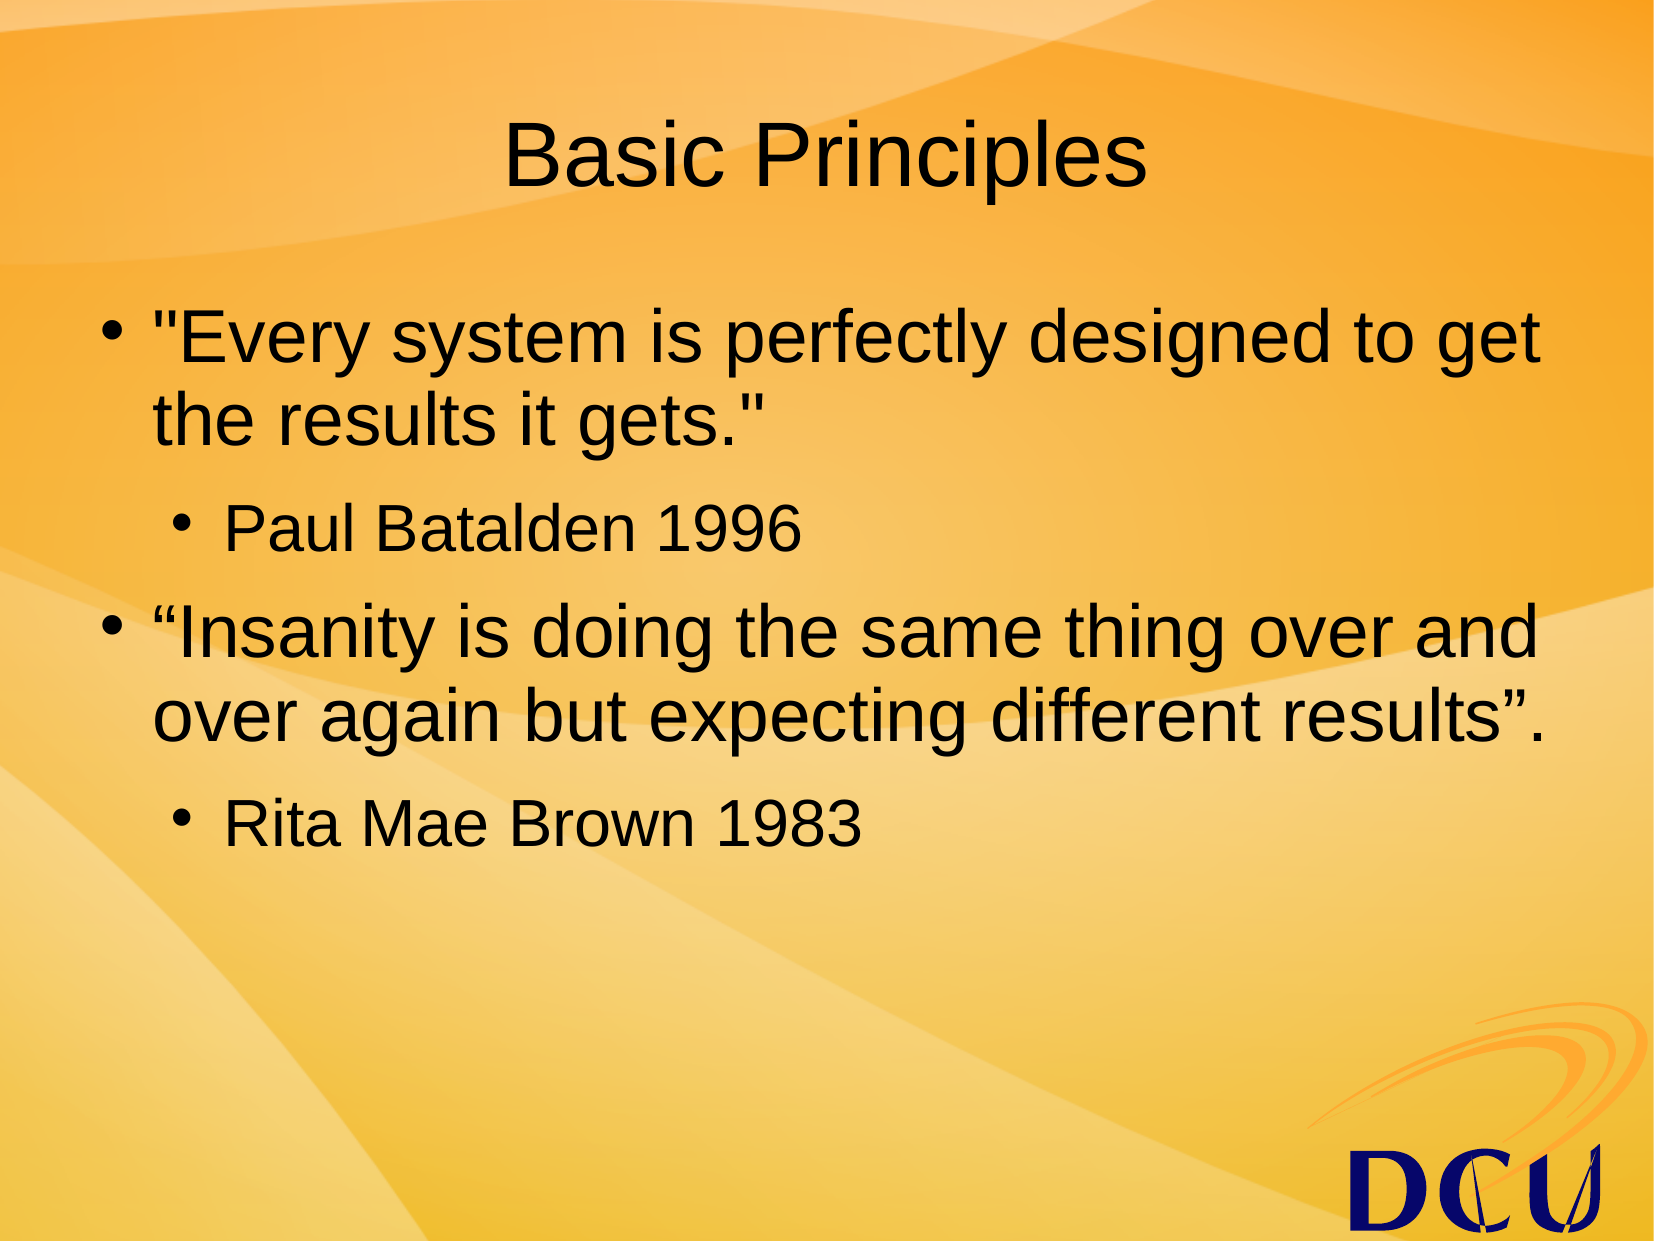

# Basic Principles
"Every system is perfectly designed to get the results it gets."
Paul Batalden 1996
“Insanity is doing the same thing over and over again but expecting different results”.
Rita Mae Brown 1983